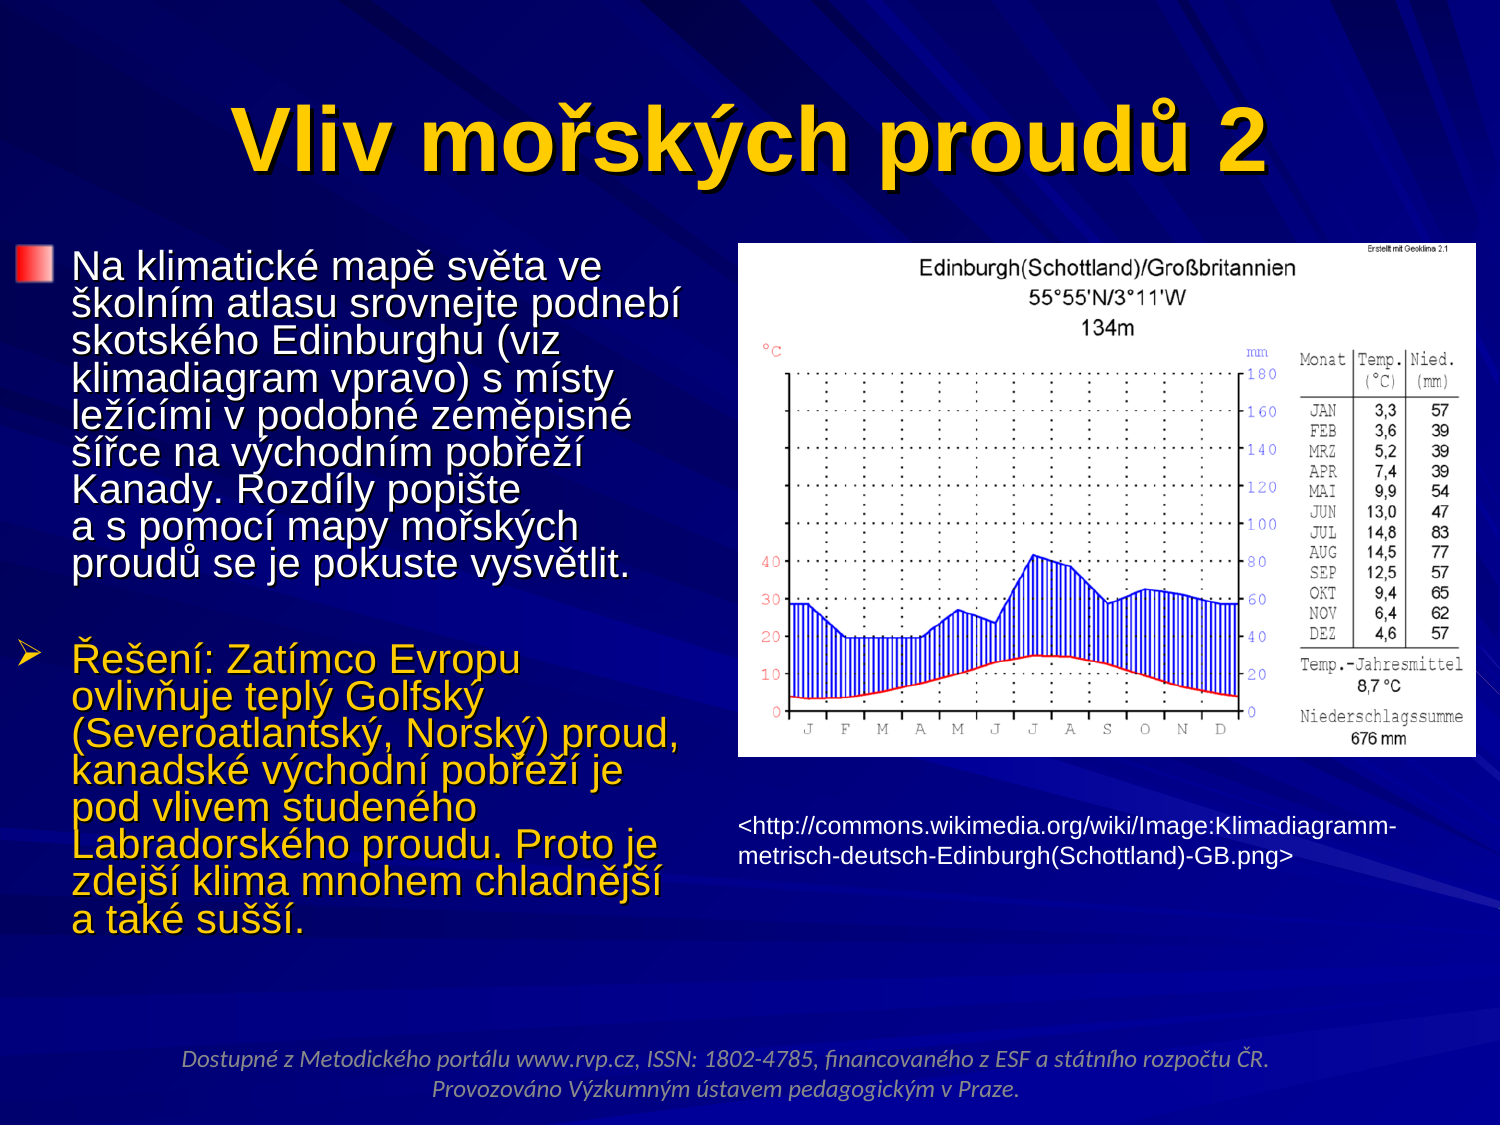

# Vliv mořských proudů 2
Na klimatické mapě světa ve školním atlasu srovnejte podnebí skotského Edinburghu (viz klimadiagram vpravo) s místy ležícími v podobné zeměpisné šířce na východním pobřeží Kanady. Rozdíly popište
a s pomocí mapy mořských proudů se je pokuste vysvětlit.
Řešení: Zatímco Evropu ovlivňuje teplý Golfský (Severoatlantský, Norský) proud, kanadské východní pobřeží je pod vlivem studeného Labradorského proudu. Proto je zdejší klima mnohem chladnější a také sušší.
<http://commons.wikimedia.org/wiki/Image:Klimadiagramm-metrisch-deutsch-Edinburgh(Schottland)-GB.png>
Dostupné z Metodického portálu www.rvp.cz, ISSN: 1802-4785, financovaného z ESF a státního rozpočtu ČR. Provozováno Výzkumným ústavem pedagogickým v Praze.